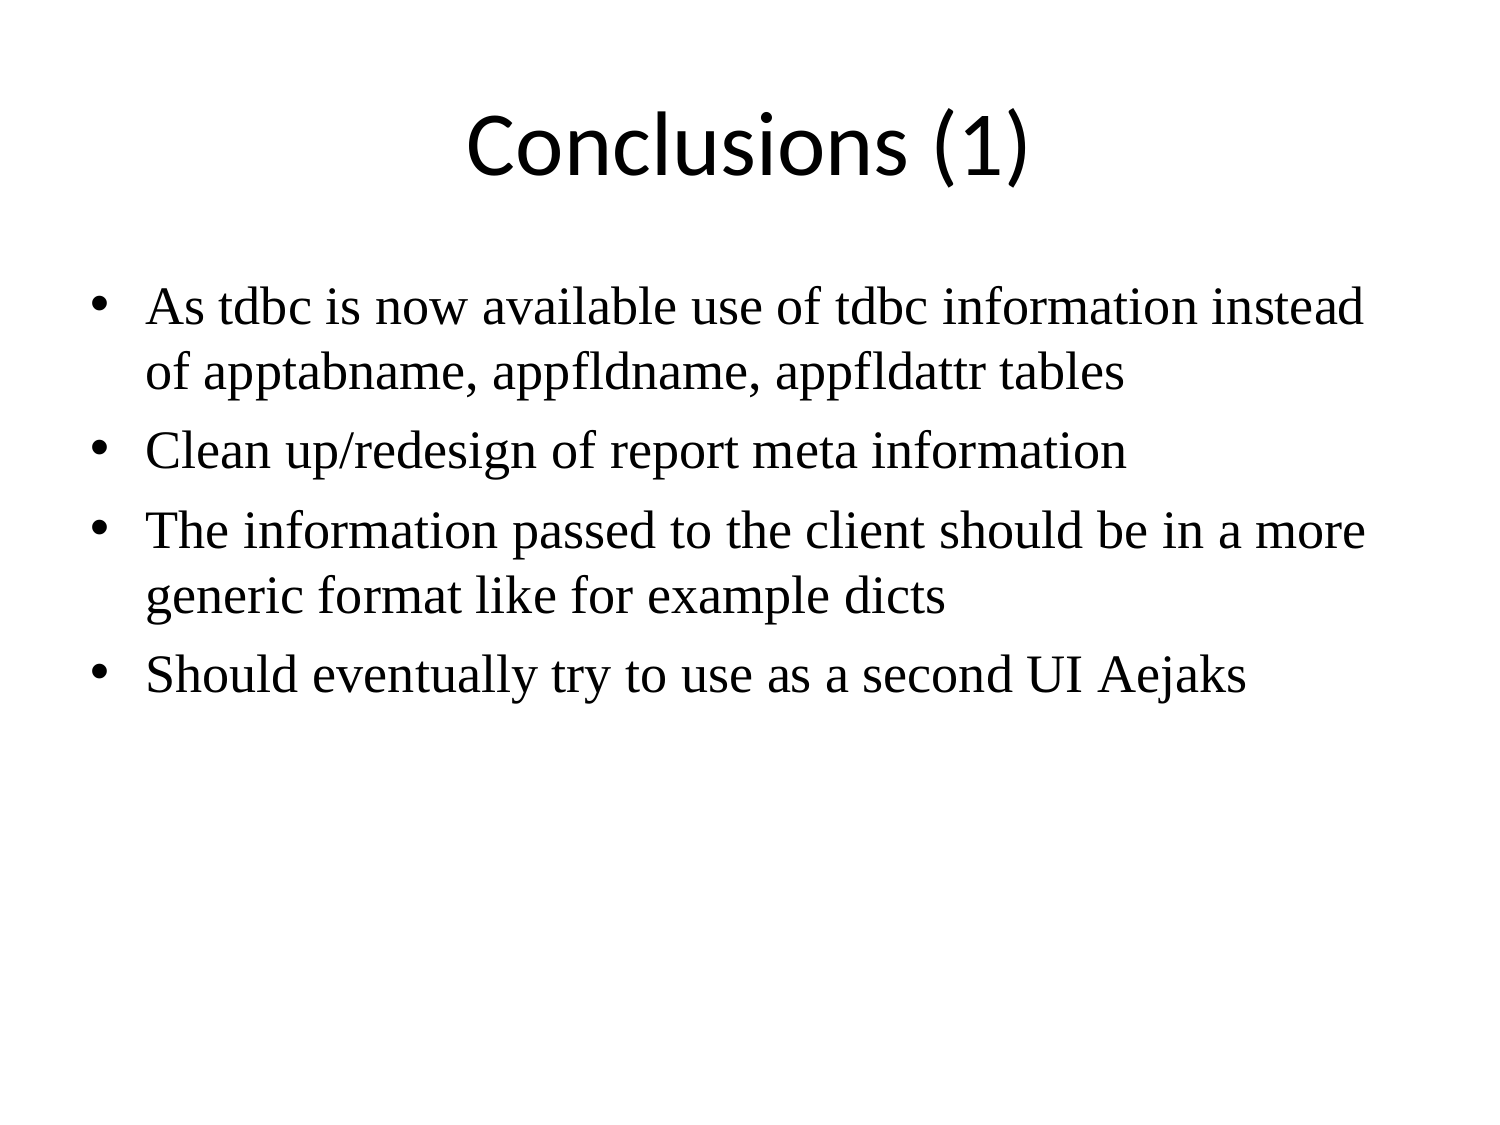

Conclusions (1)
As tdbc is now available use of tdbc information instead of apptabname, appfldname, appfldattr tables
Clean up/redesign of report meta information
The information passed to the client should be in a more generic format like for example dicts
Should eventually try to use as a second UI Aejaks